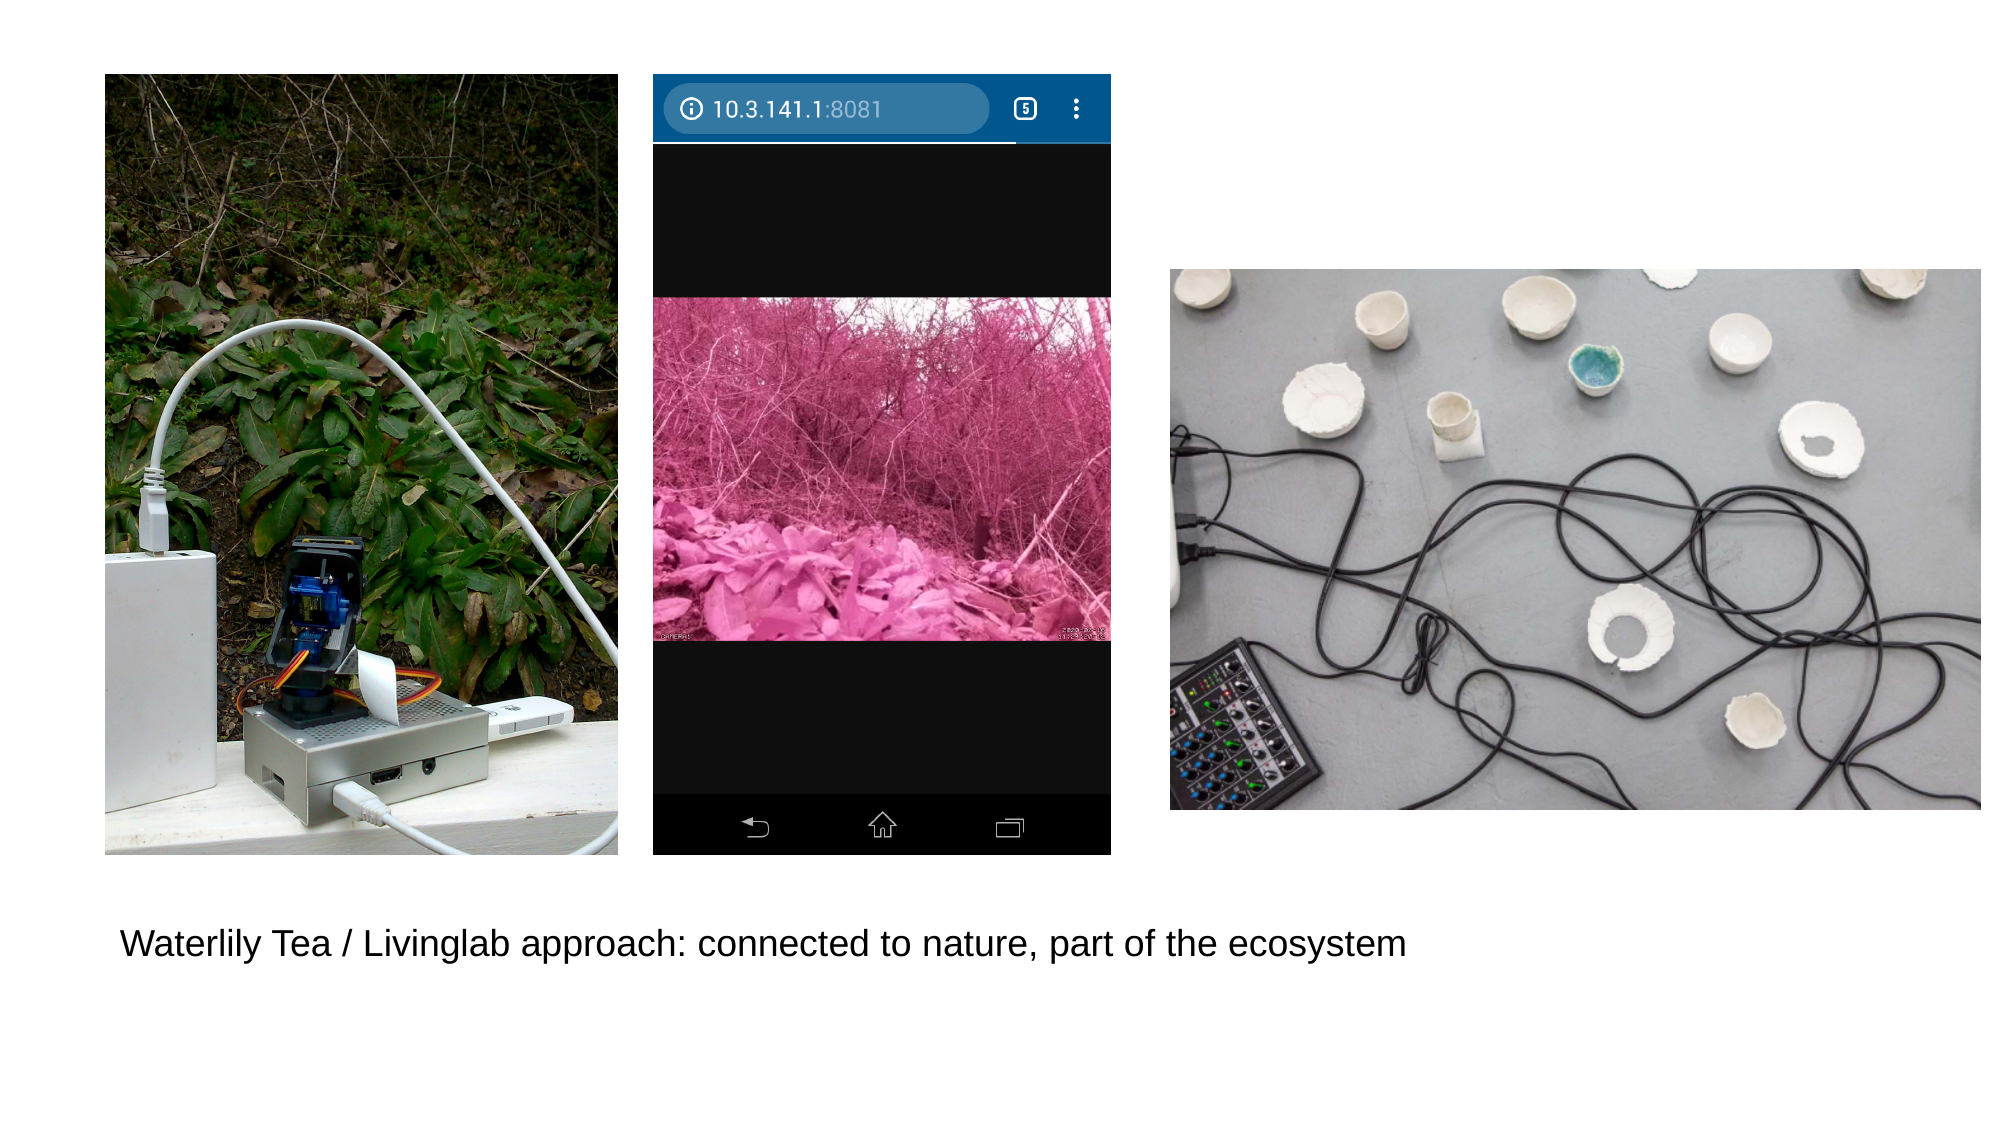

Waterlily Tea / Livinglab approach: connected to nature, part of the ecosystem